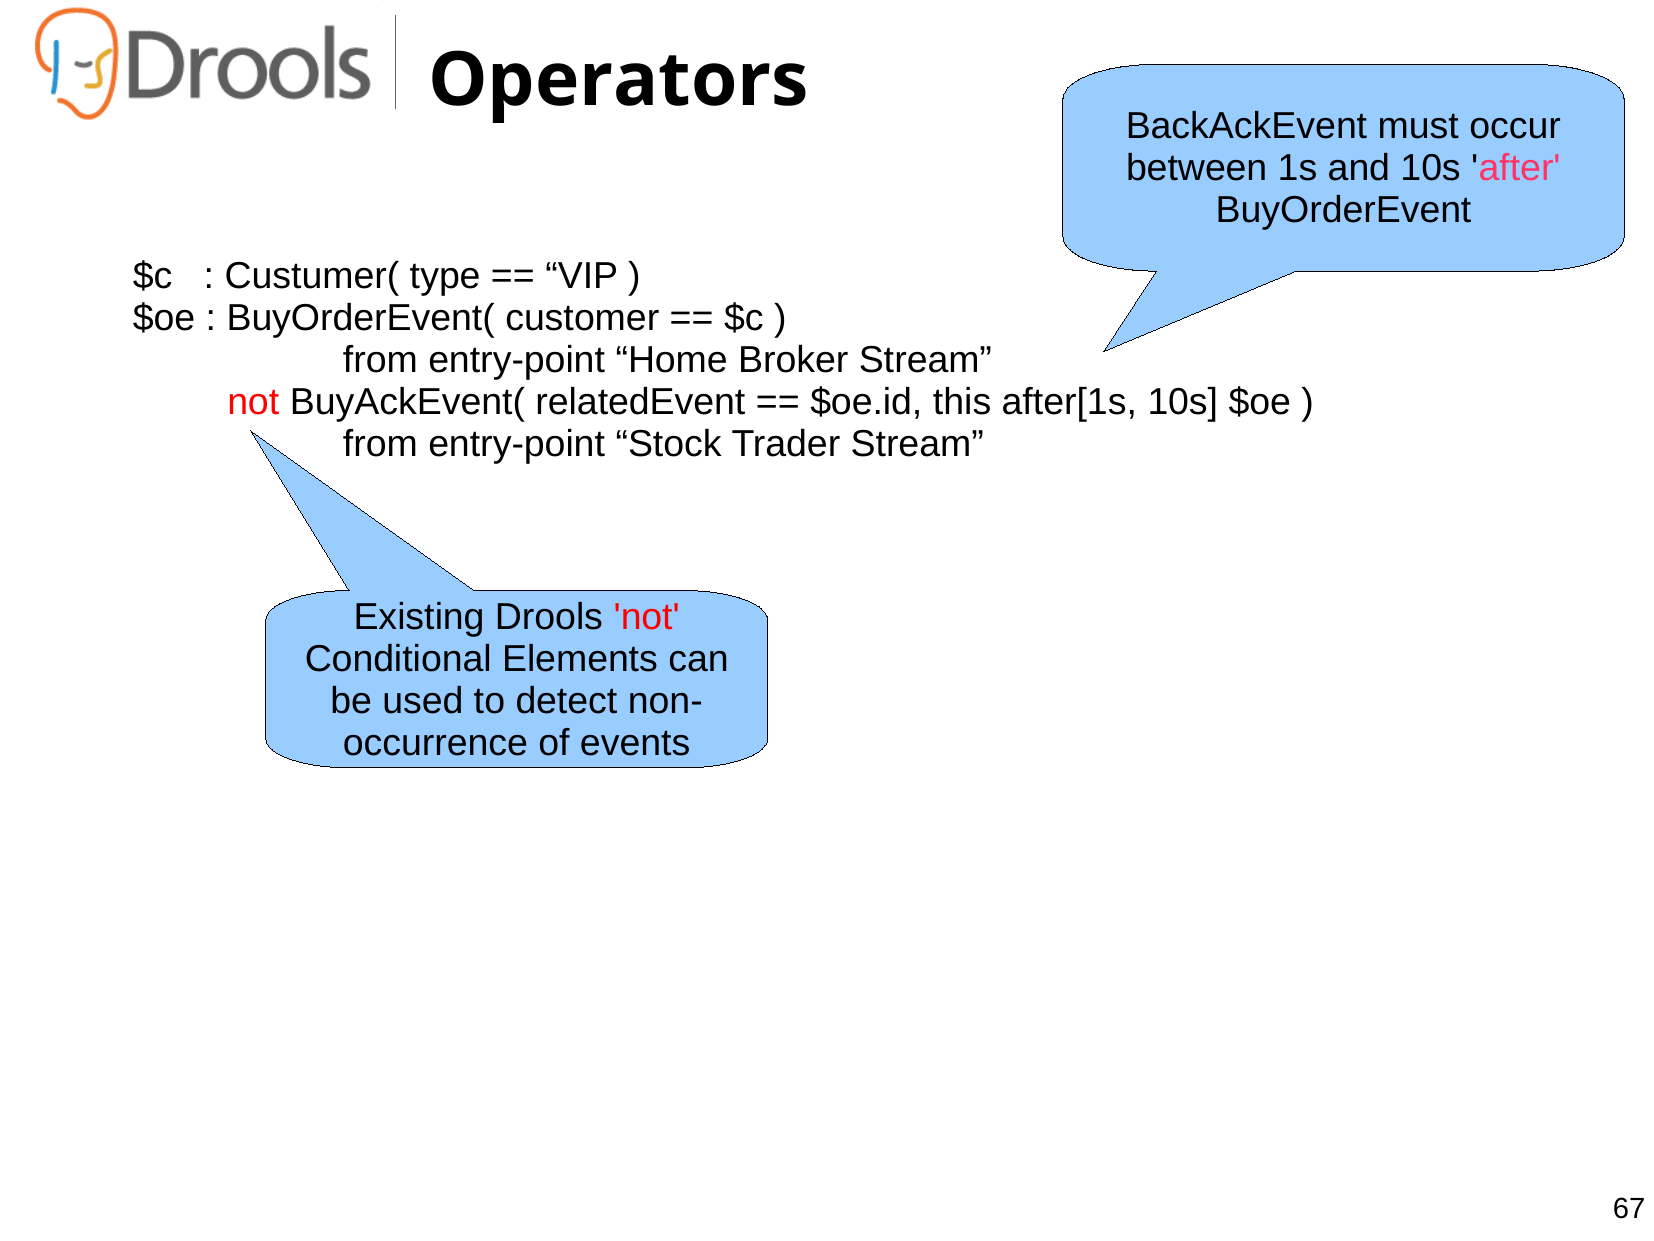

# Operators
BackAckEvent must occur between 1s and 10s 'after' BuyOrderEvent
$c : Custumer( type == “VIP )
$oe : BuyOrderEvent( customer == $c )
 from entry-point “Home Broker Stream”
 not BuyAckEvent( relatedEvent == $oe.id, this after[1s, 10s] $oe )
 from entry-point “Stock Trader Stream”
Existing Drools 'not' Conditional Elements can be used to detect non-occurrence of events